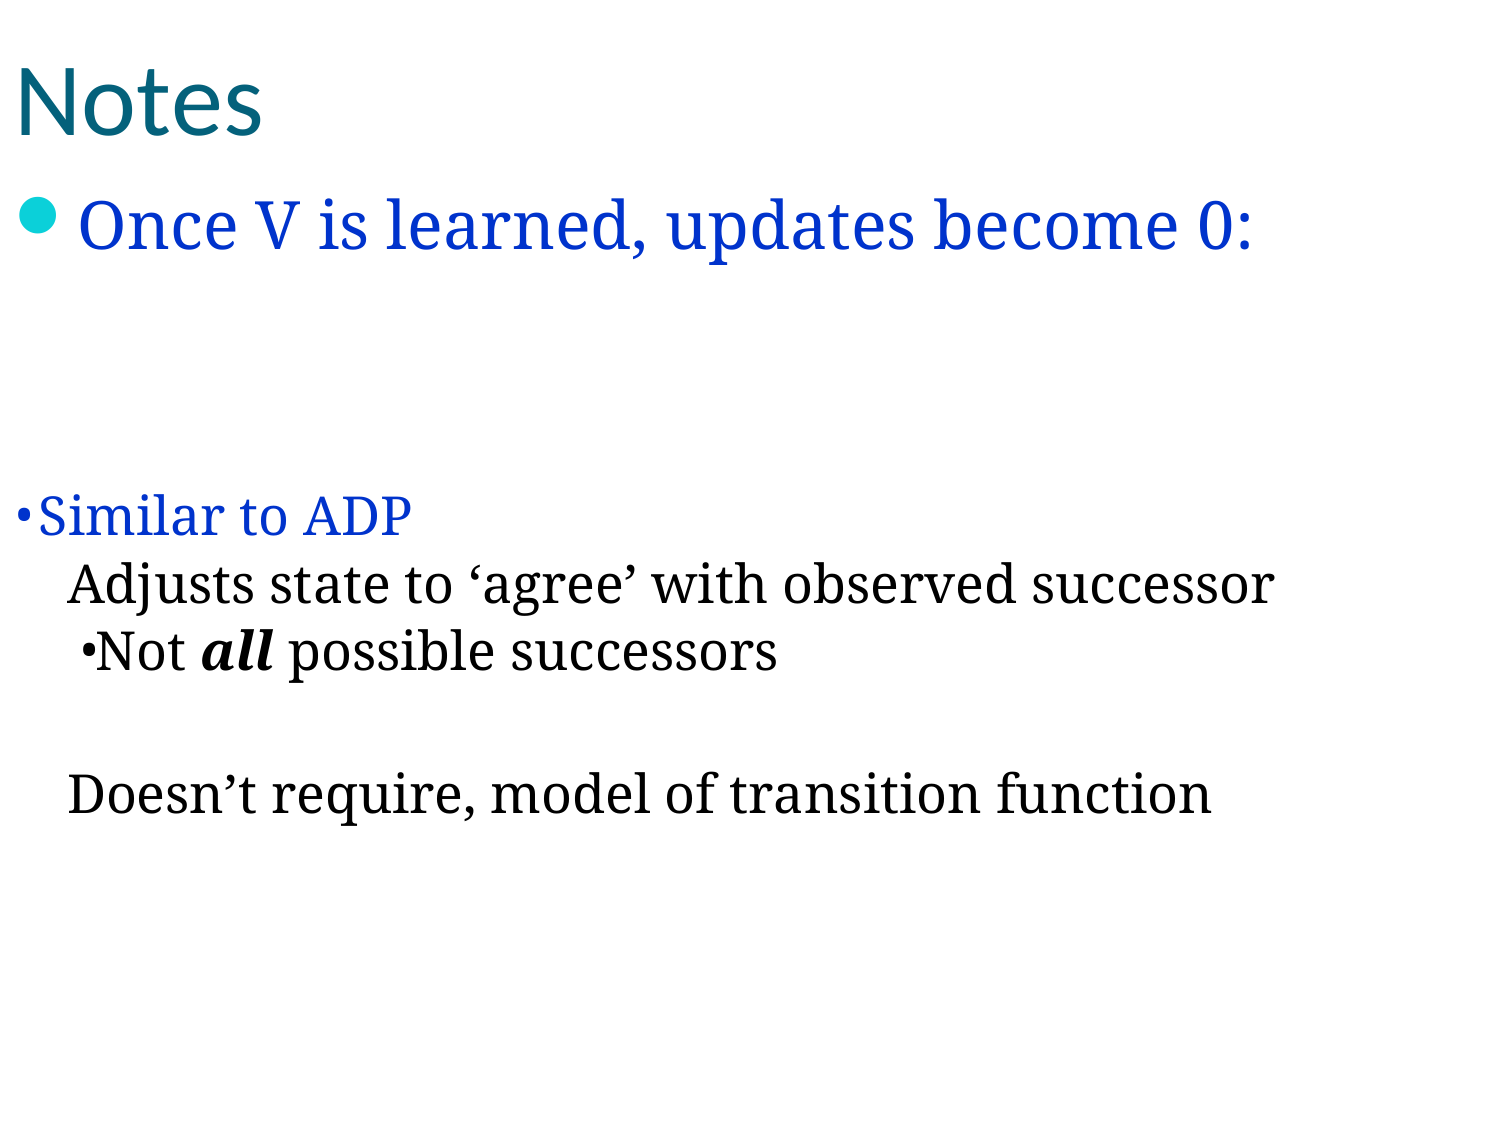

# Notes
Once V is learned, updates become 0:
Similar to ADP
Adjusts state to ‘agree’ with observed successor
Not all possible successors
Doesn’t require, model of transition function